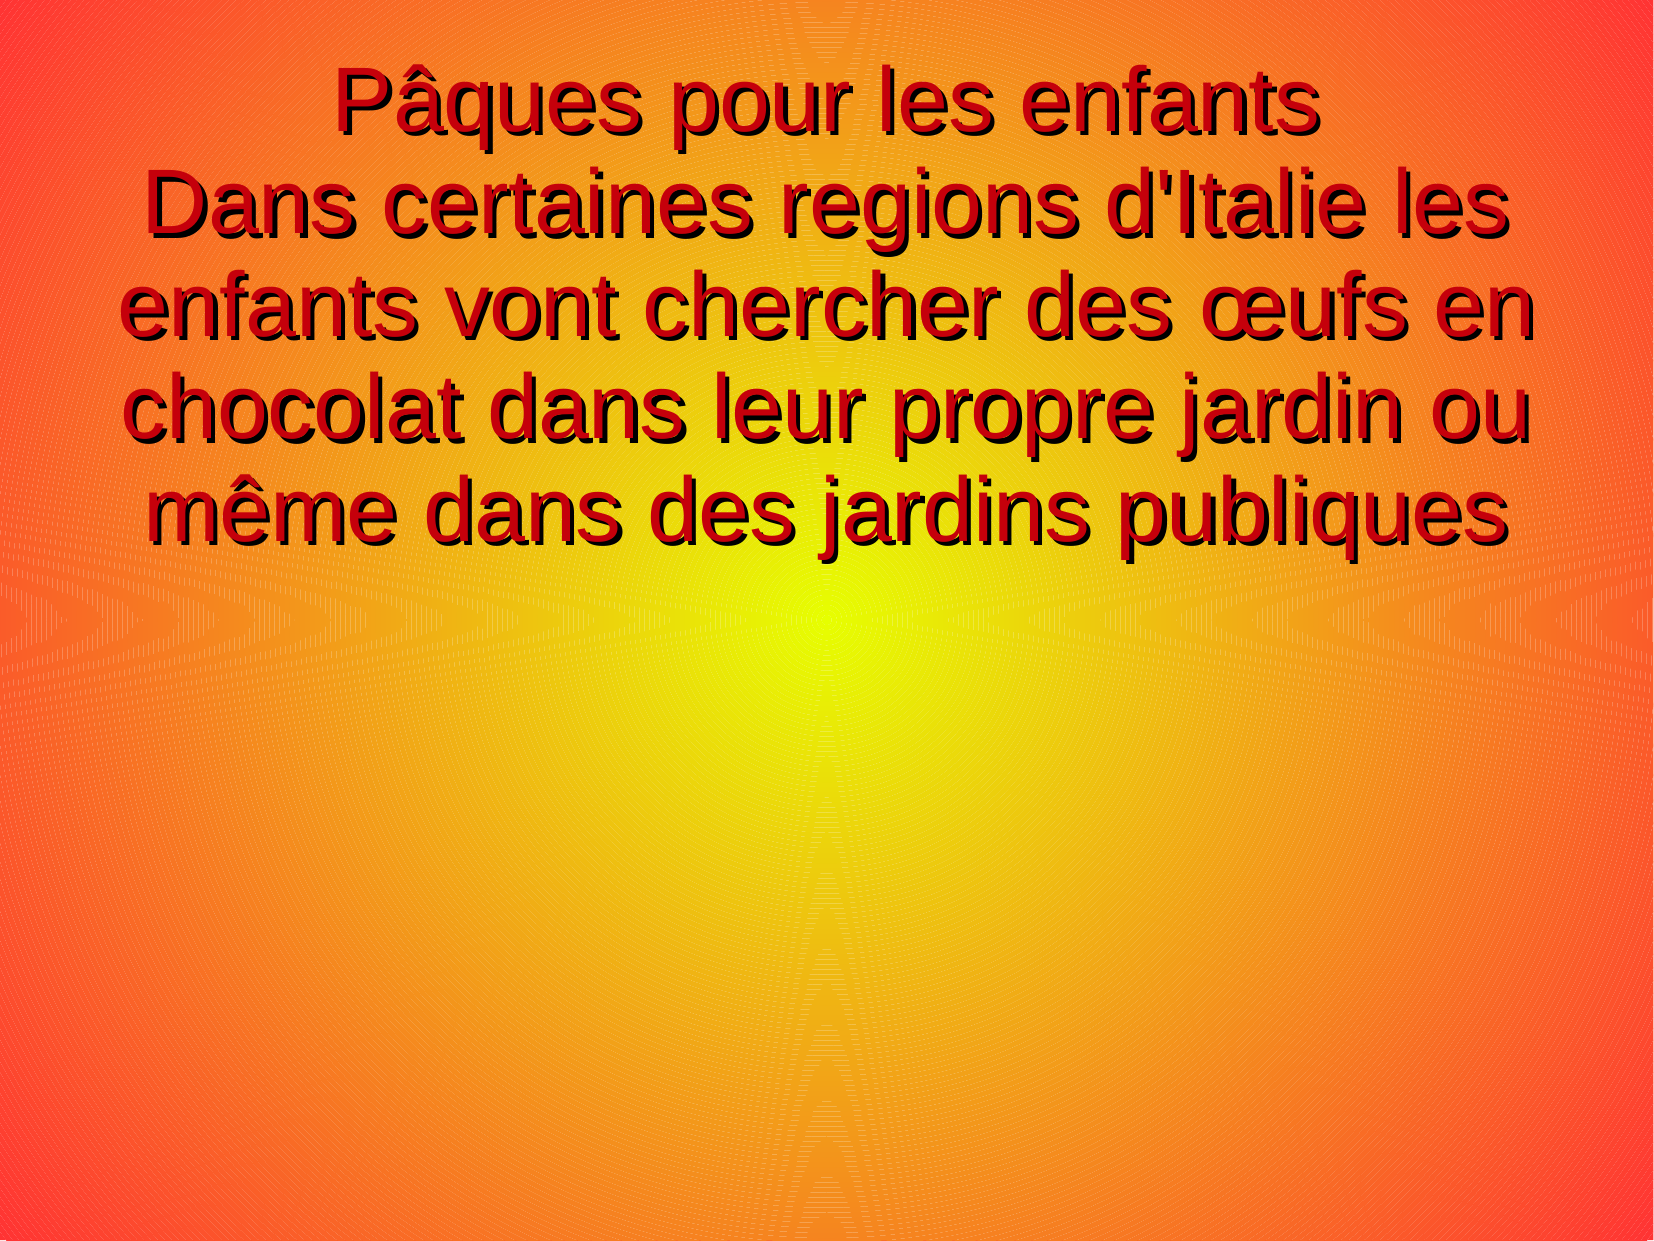

# Pâques pour les enfants Dans certaines regions d'Italie les enfants vont chercher des œufs en chocolat dans leur propre jardin ou même dans des jardins publiques